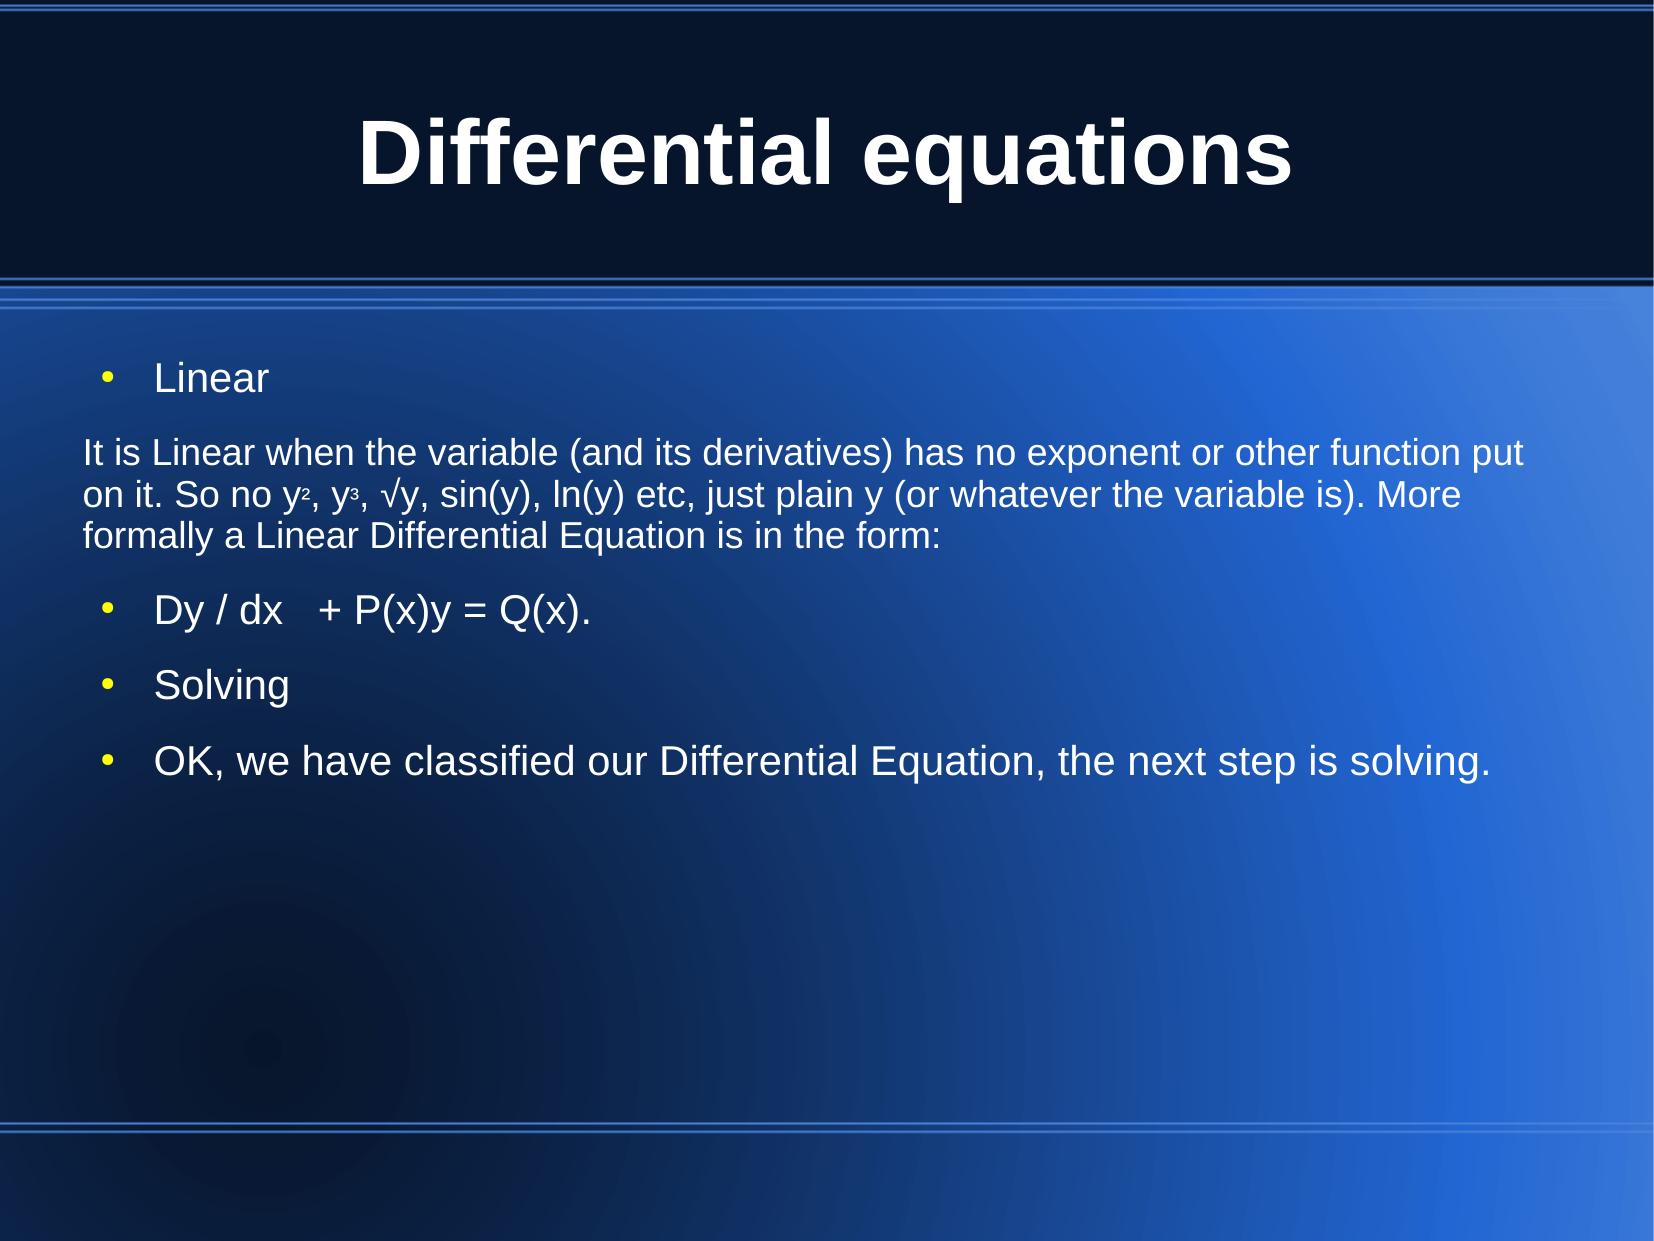

# Differential equations
Linear
It is Linear when the variable (and its derivatives) has no exponent or other function put on it. So no y², y³, √y, sin(y), ln(y) etc, just plain y (or whatever the variable is). More formally a Linear Differential Equation is in the form:
Dy / dx + P(x)y = Q(x).
Solving
OK, we have classified our Differential Equation, the next step is solving.